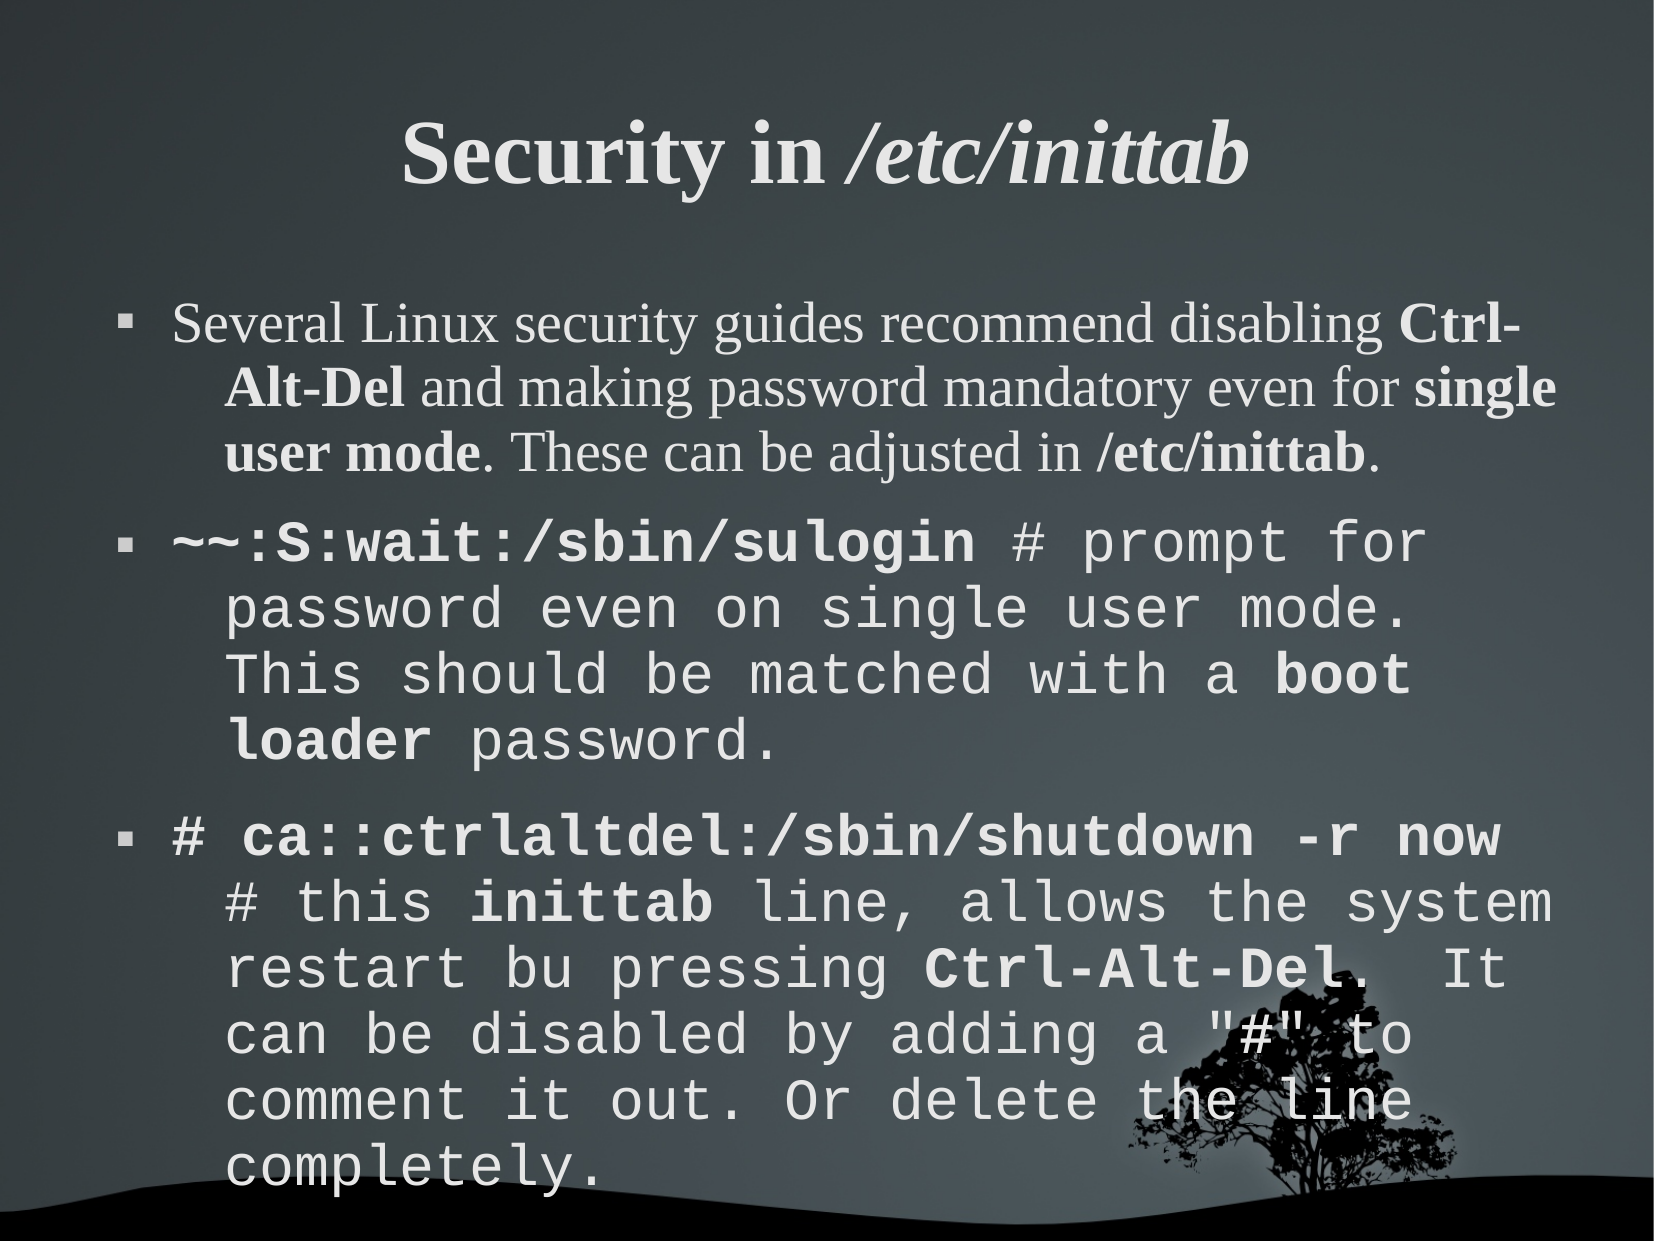

# Security in /etc/inittab
Several Linux security guides recommend disabling Ctrl-Alt-Del and making password mandatory even for single user mode. These can be adjusted in /etc/inittab.
~~:S:wait:/sbin/sulogin # prompt for password even on single user mode. This should be matched with a boot loader password.
# ca::ctrlaltdel:/sbin/shutdown -r now # this inittab line, allows the system restart bu pressing Ctrl-Alt-Del.	 It can be disabled by adding a "#" to comment it out. Or delete the line completely.